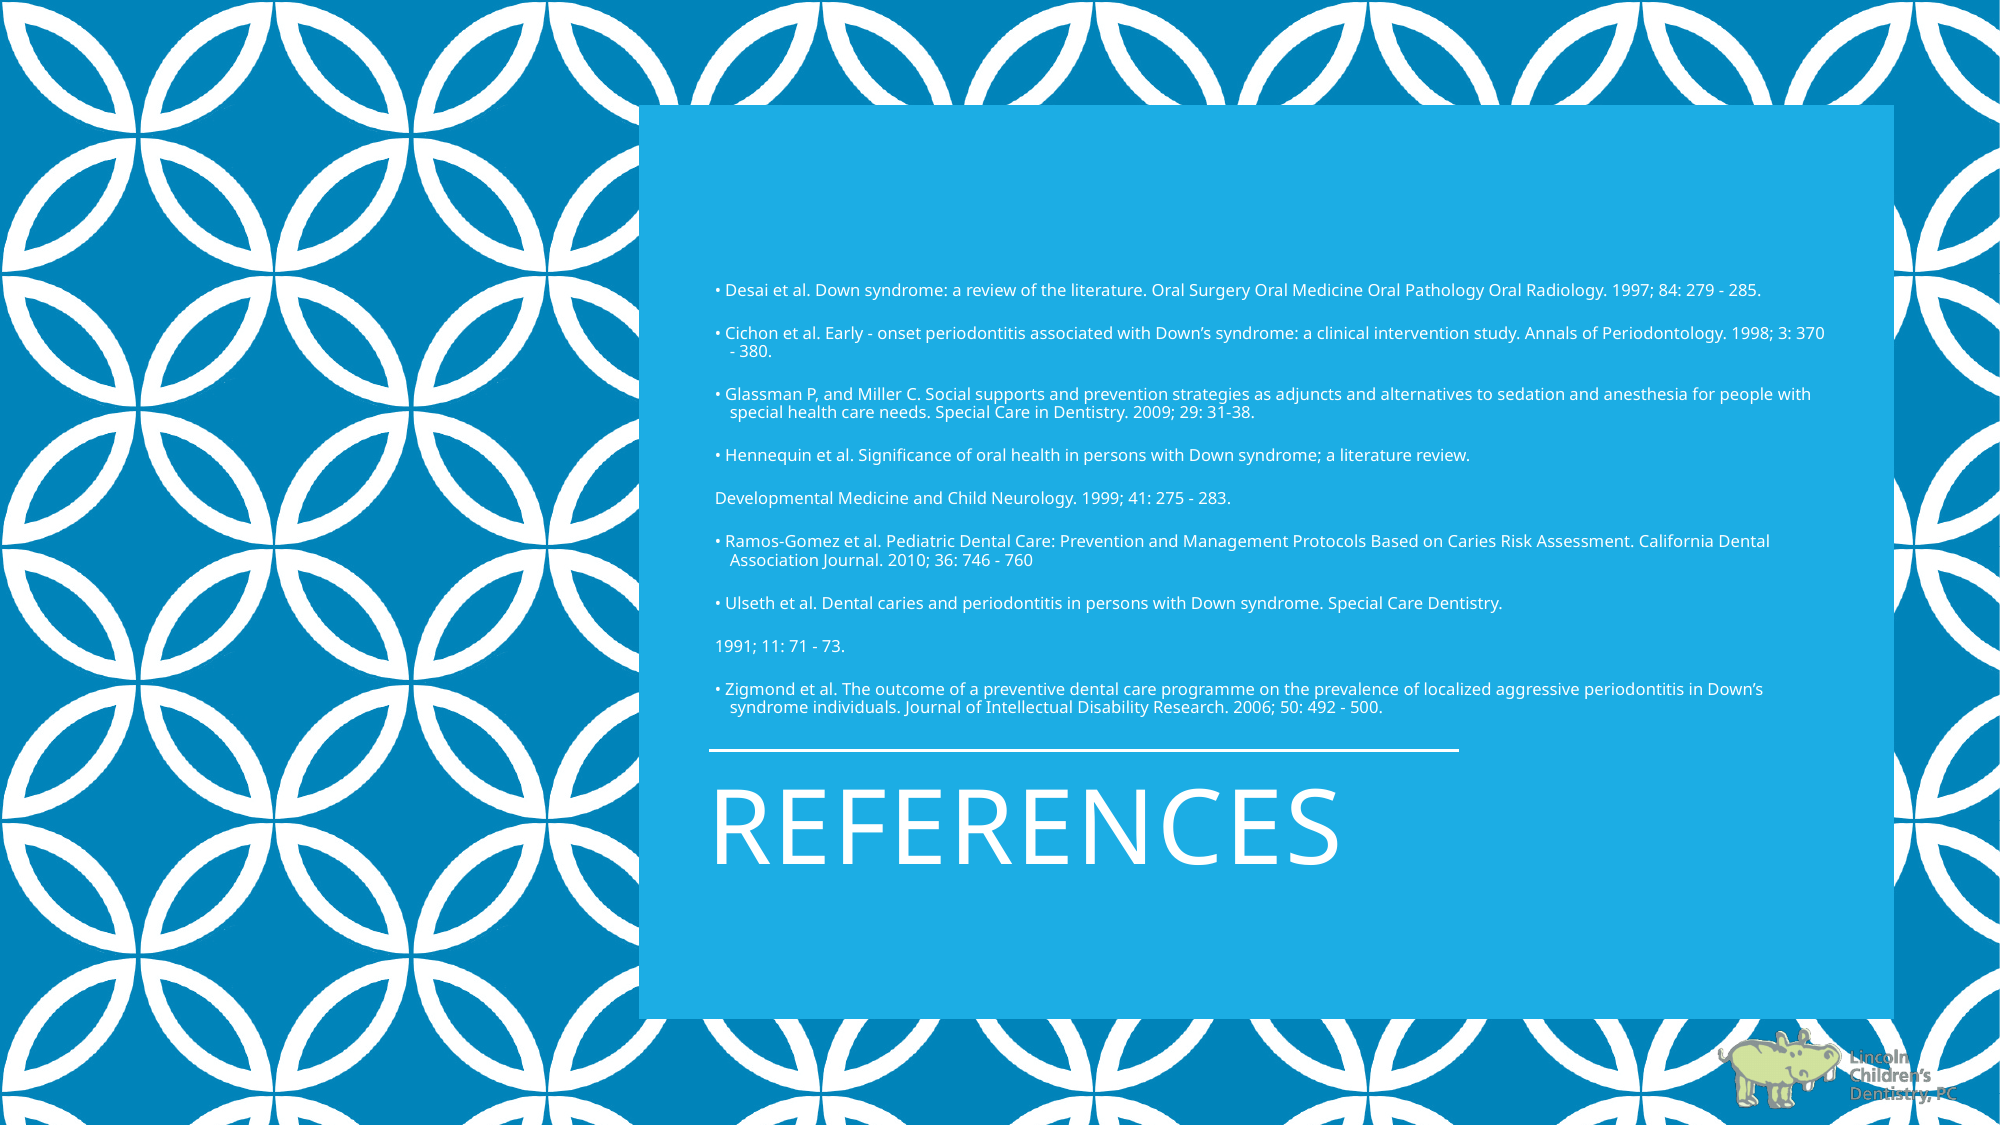

• Desai et al. Down syndrome: a review of the literature. Oral Surgery Oral Medicine Oral Pathology Oral Radiology. 1997; 84: 279 - 285.
• Cichon et al. Early - onset periodontitis associated with Down’s syndrome: a clinical intervention study. Annals of Periodontology. 1998; 3: 370 - 380.
• Glassman P, and Miller C. Social supports and prevention strategies as adjuncts and alternatives to sedation and anesthesia for people with special health care needs. Special Care in Dentistry. 2009; 29: 31-38.
• Hennequin et al. Significance of oral health in persons with Down syndrome; a literature review.
Developmental Medicine and Child Neurology. 1999; 41: 275 - 283.
• Ramos-Gomez et al. Pediatric Dental Care: Prevention and Management Protocols Based on Caries Risk Assessment. California Dental Association Journal. 2010; 36: 746 - 760
• Ulseth et al. Dental caries and periodontitis in persons with Down syndrome. Special Care Dentistry.
1991; 11: 71 - 73.
• Zigmond et al. The outcome of a preventive dental care programme on the prevalence of localized aggressive periodontitis in Down’s syndrome individuals. Journal of Intellectual Disability Research. 2006; 50: 492 - 500.
# references